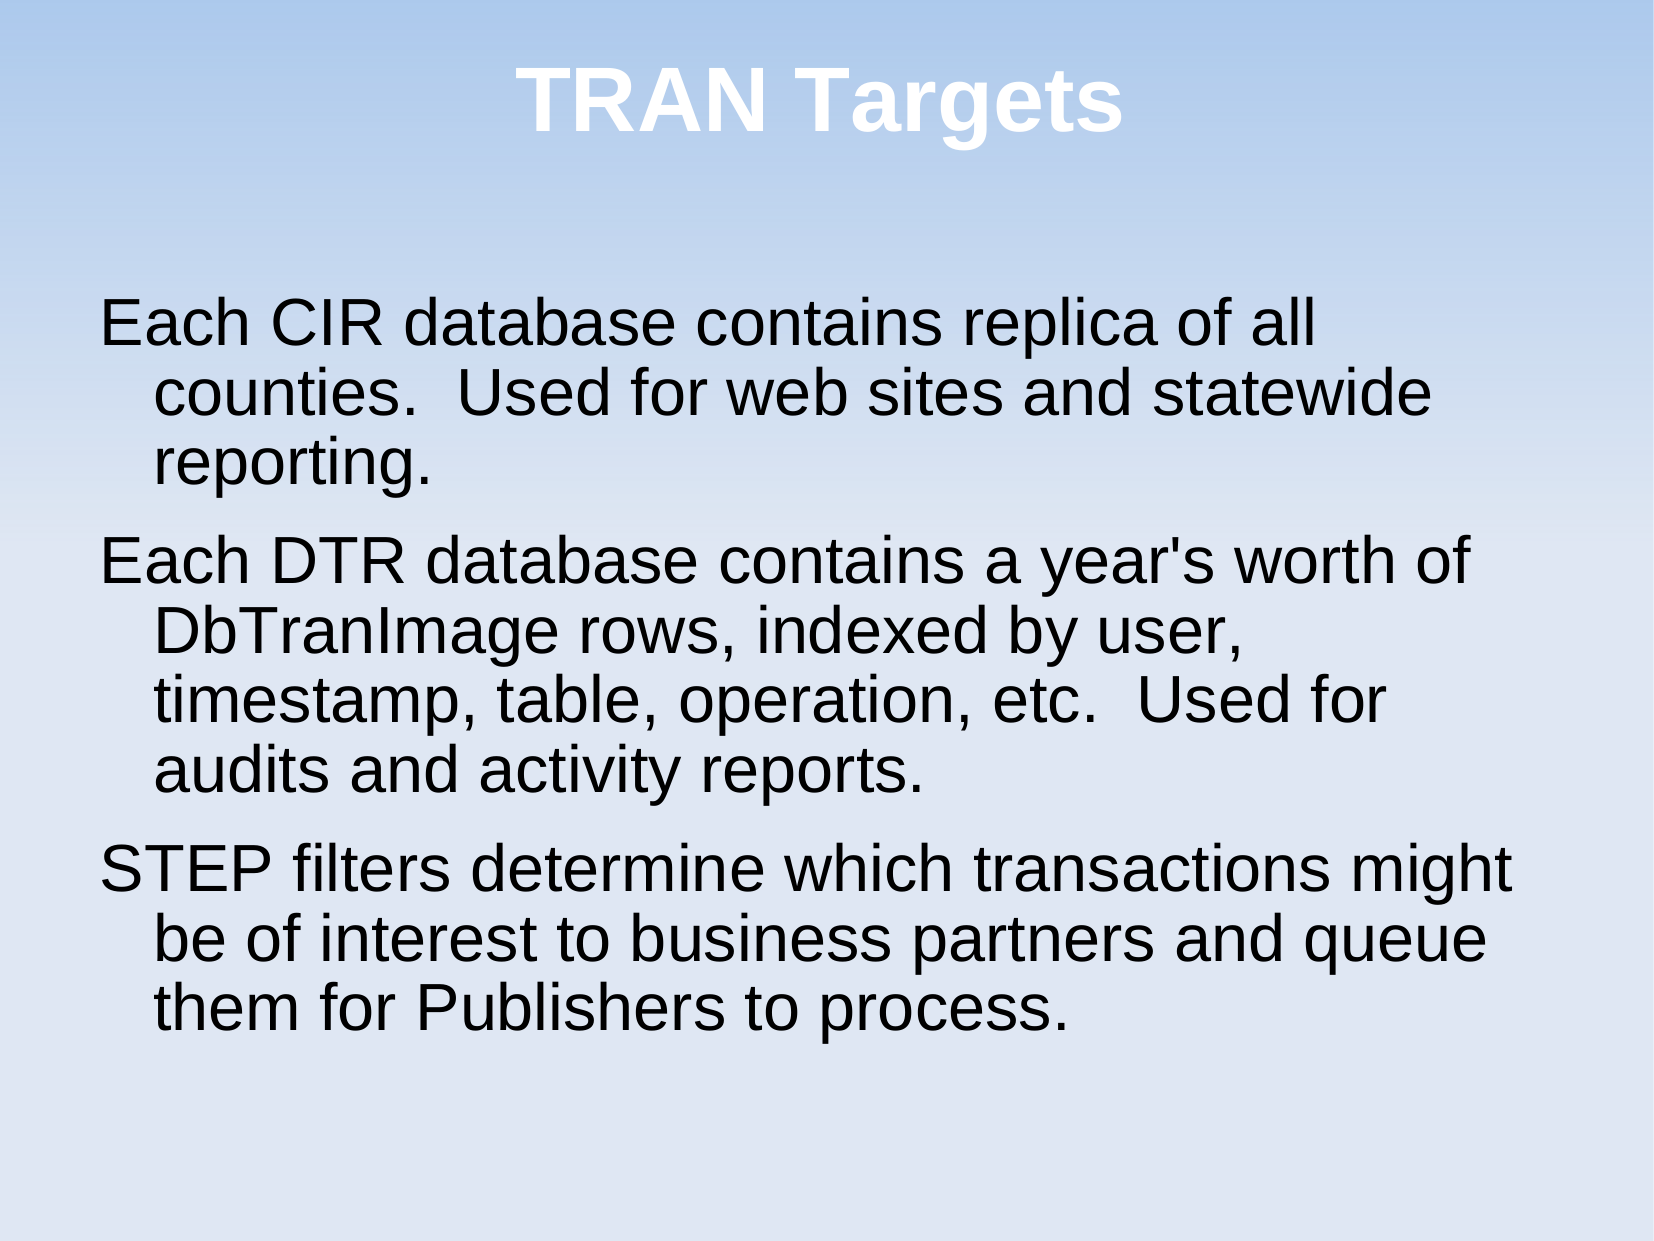

# TRAN Targets
Each CIR database contains replica of all counties. Used for web sites and statewide reporting.
Each DTR database contains a year's worth of DbTranImage rows, indexed by user, timestamp, table, operation, etc. Used for audits and activity reports.
STEP filters determine which transactions might be of interest to business partners and queue them for Publishers to process.